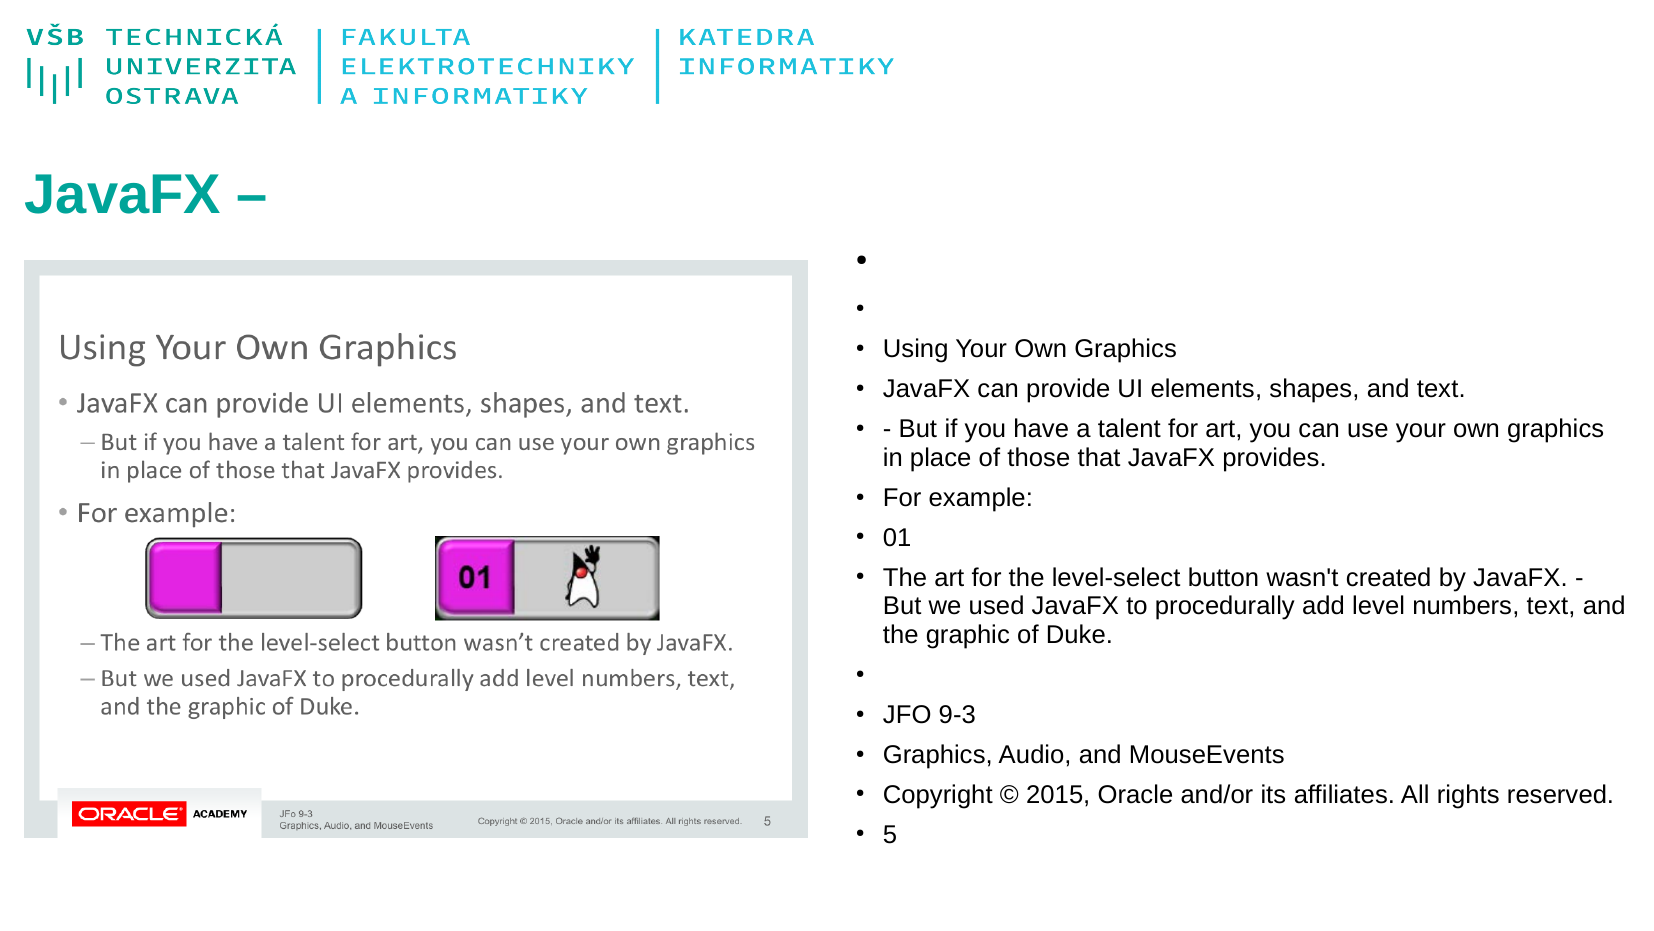

# JavaFX –
﻿
Using Your Own Graphics
JavaFX can provide UI elements, shapes, and text.
- But if you have a talent for art, you can use your own graphics in place of those that JavaFX provides.
For example:
01
The art for the level-select button wasn't created by JavaFX. - But we used JavaFX to procedurally add level numbers, text, and the graphic of Duke.
JFO 9-3
Graphics, Audio, and MouseEvents
Copyright © 2015, Oracle and/or its affiliates. All rights reserved.
5